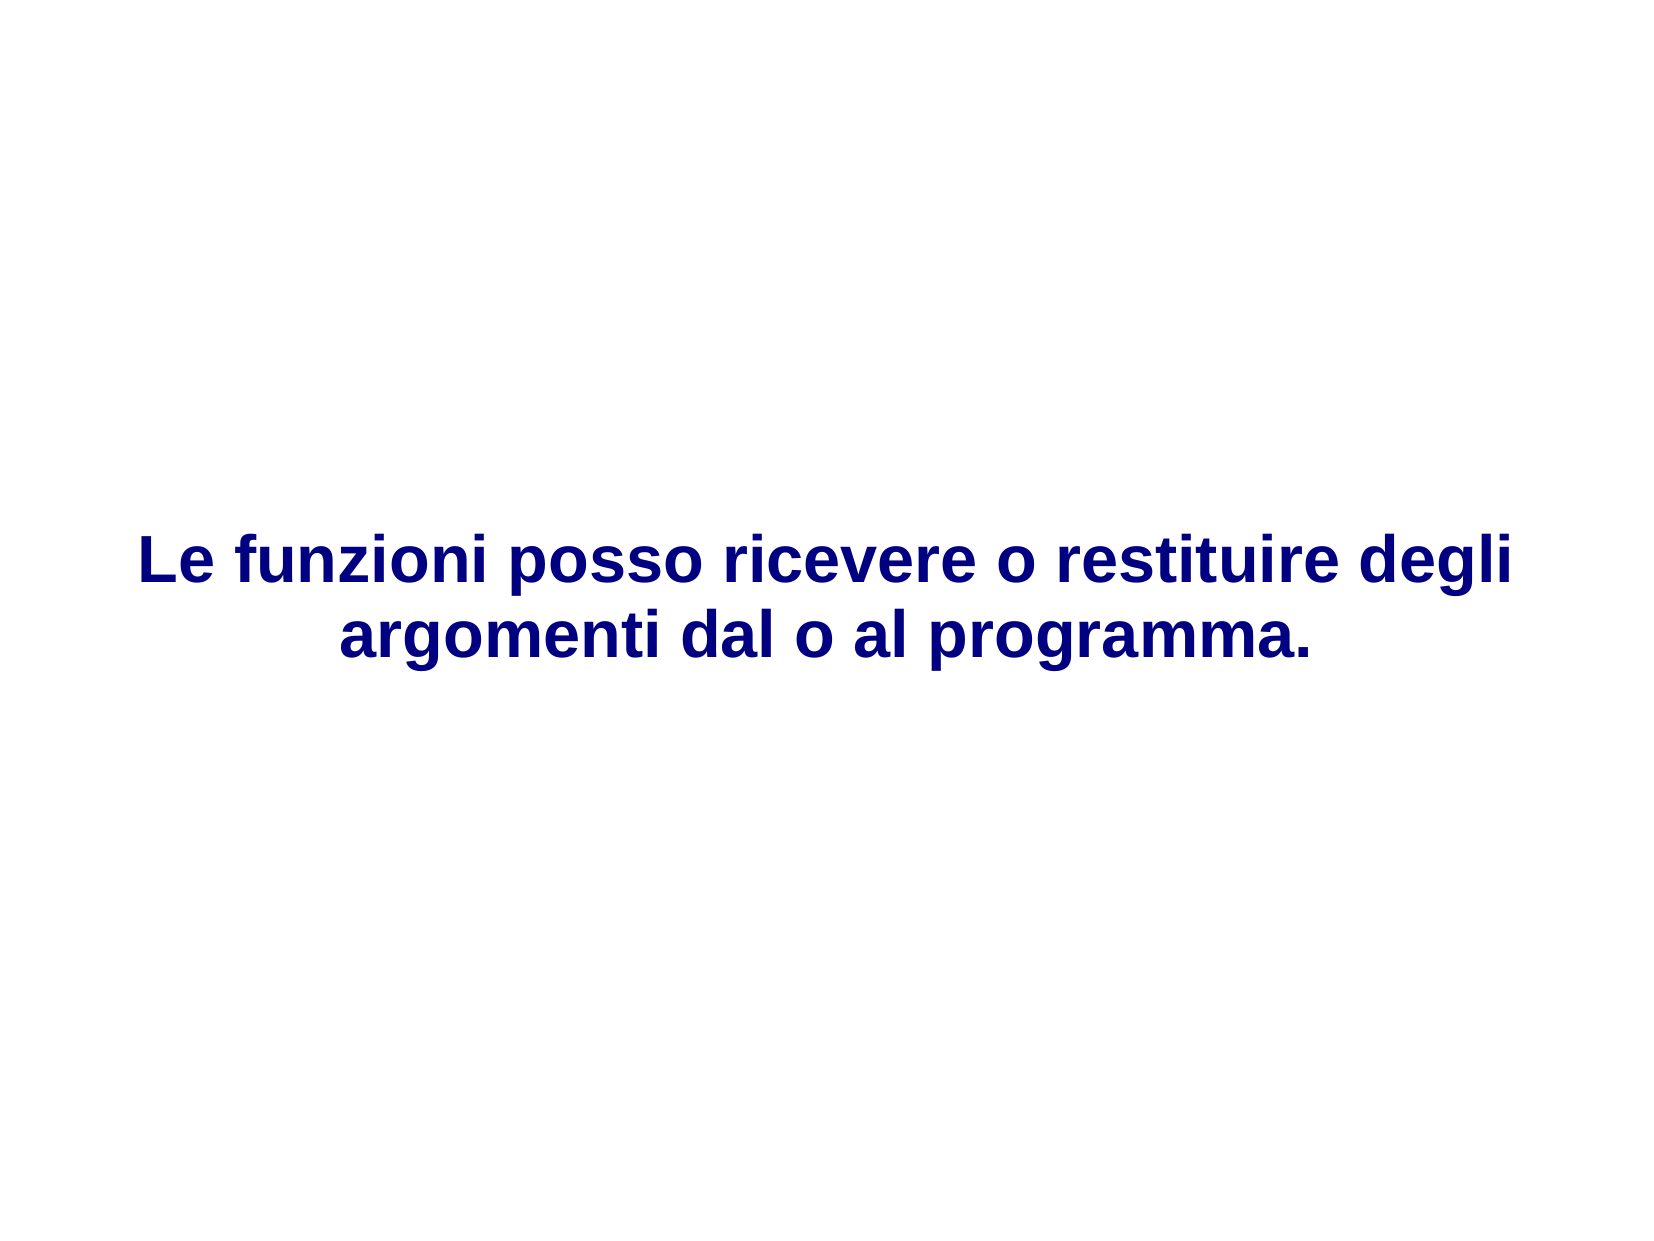

Le funzioni posso ricevere o restituire degli argomenti dal o al programma.